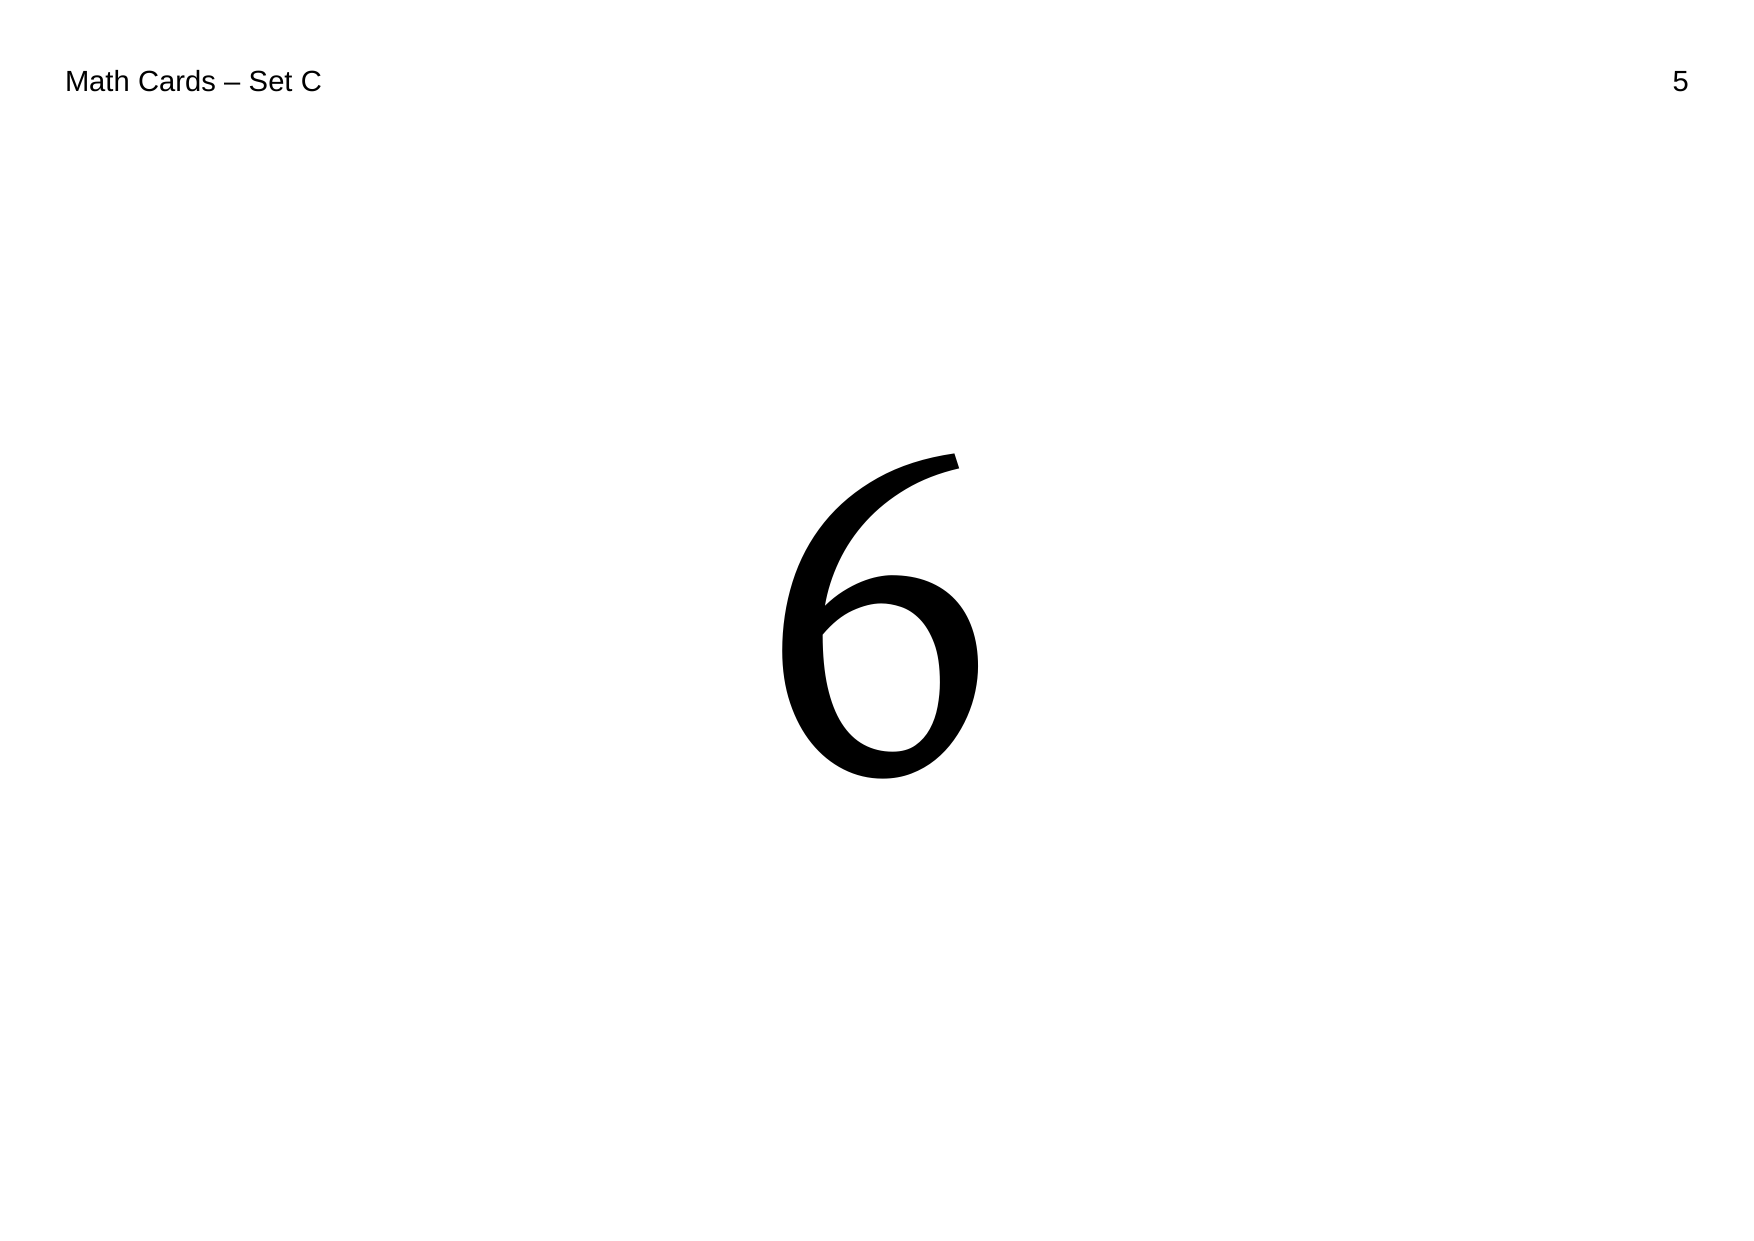

Math Cards – Set C
5
6